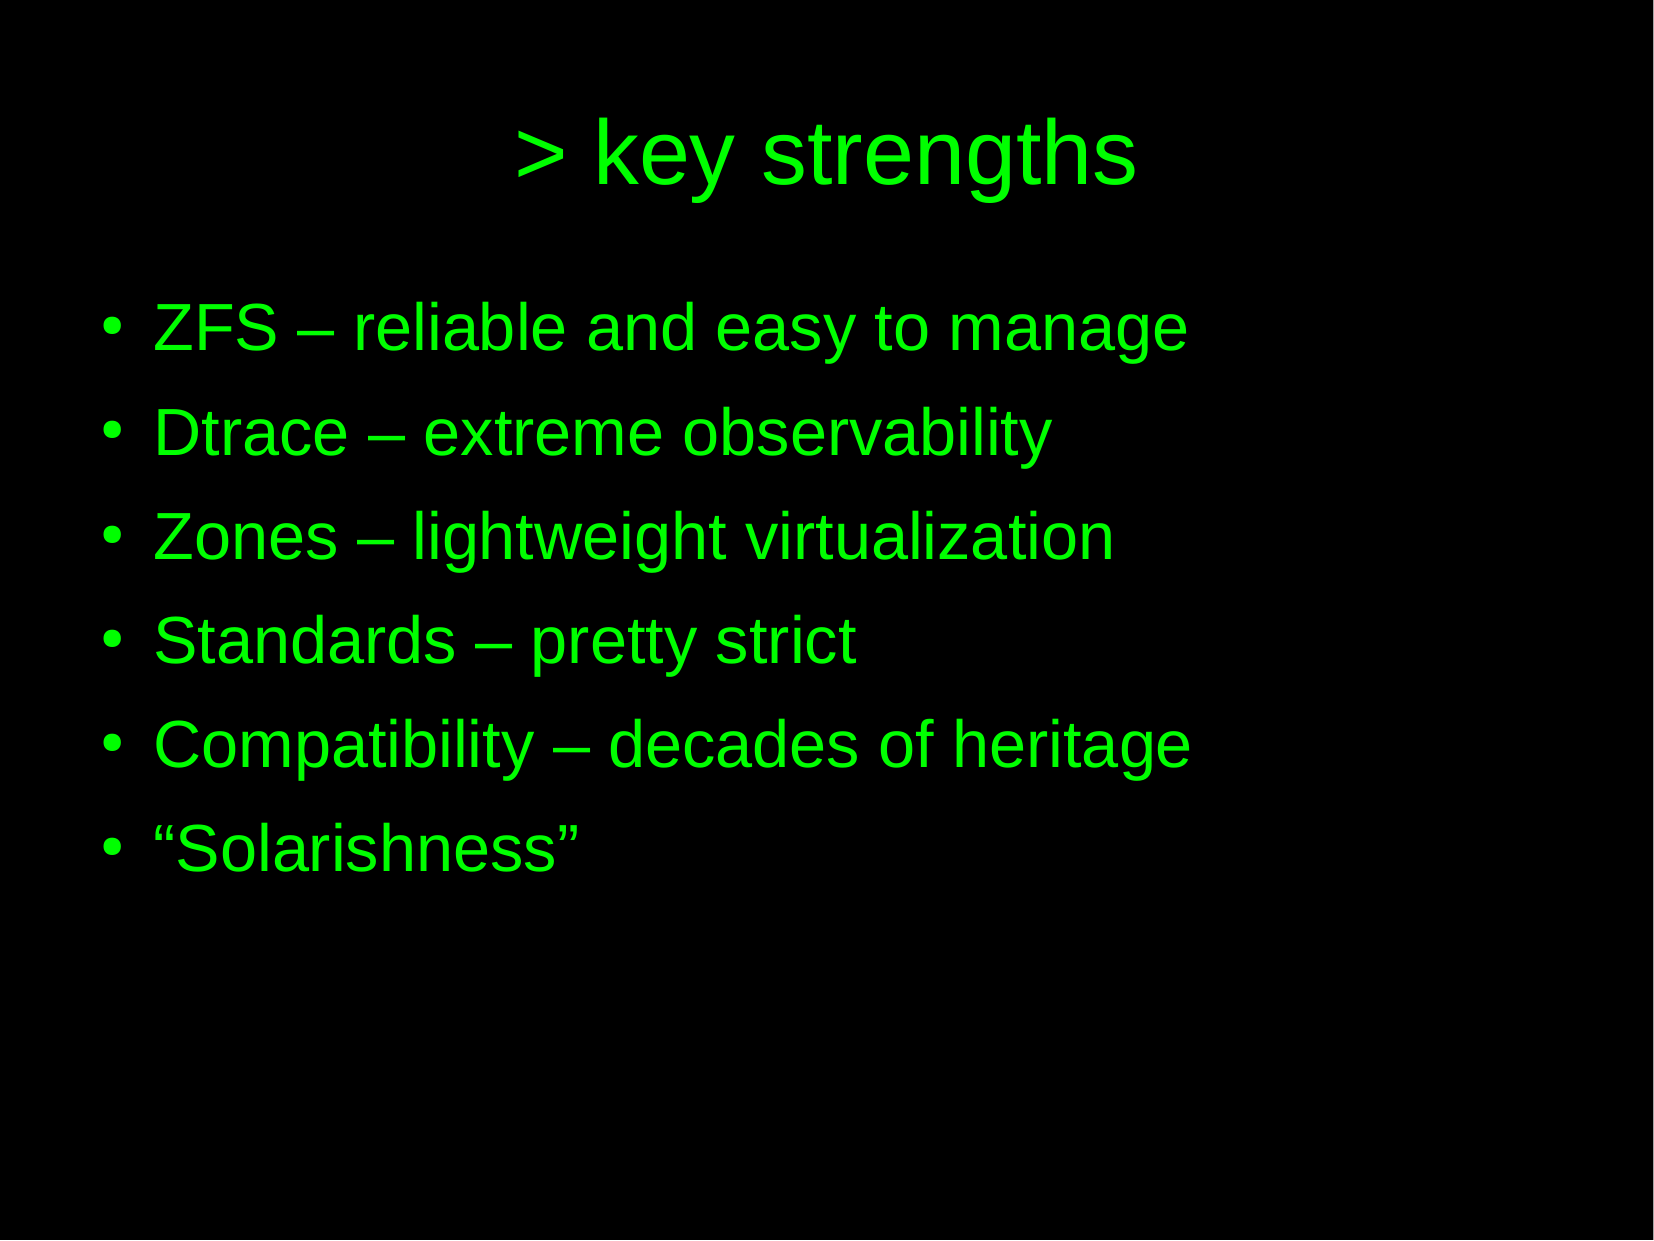

# > key strengths
ZFS – reliable and easy to manage
Dtrace – extreme observability
Zones – lightweight virtualization
Standards – pretty strict
Compatibility – decades of heritage
“Solarishness”